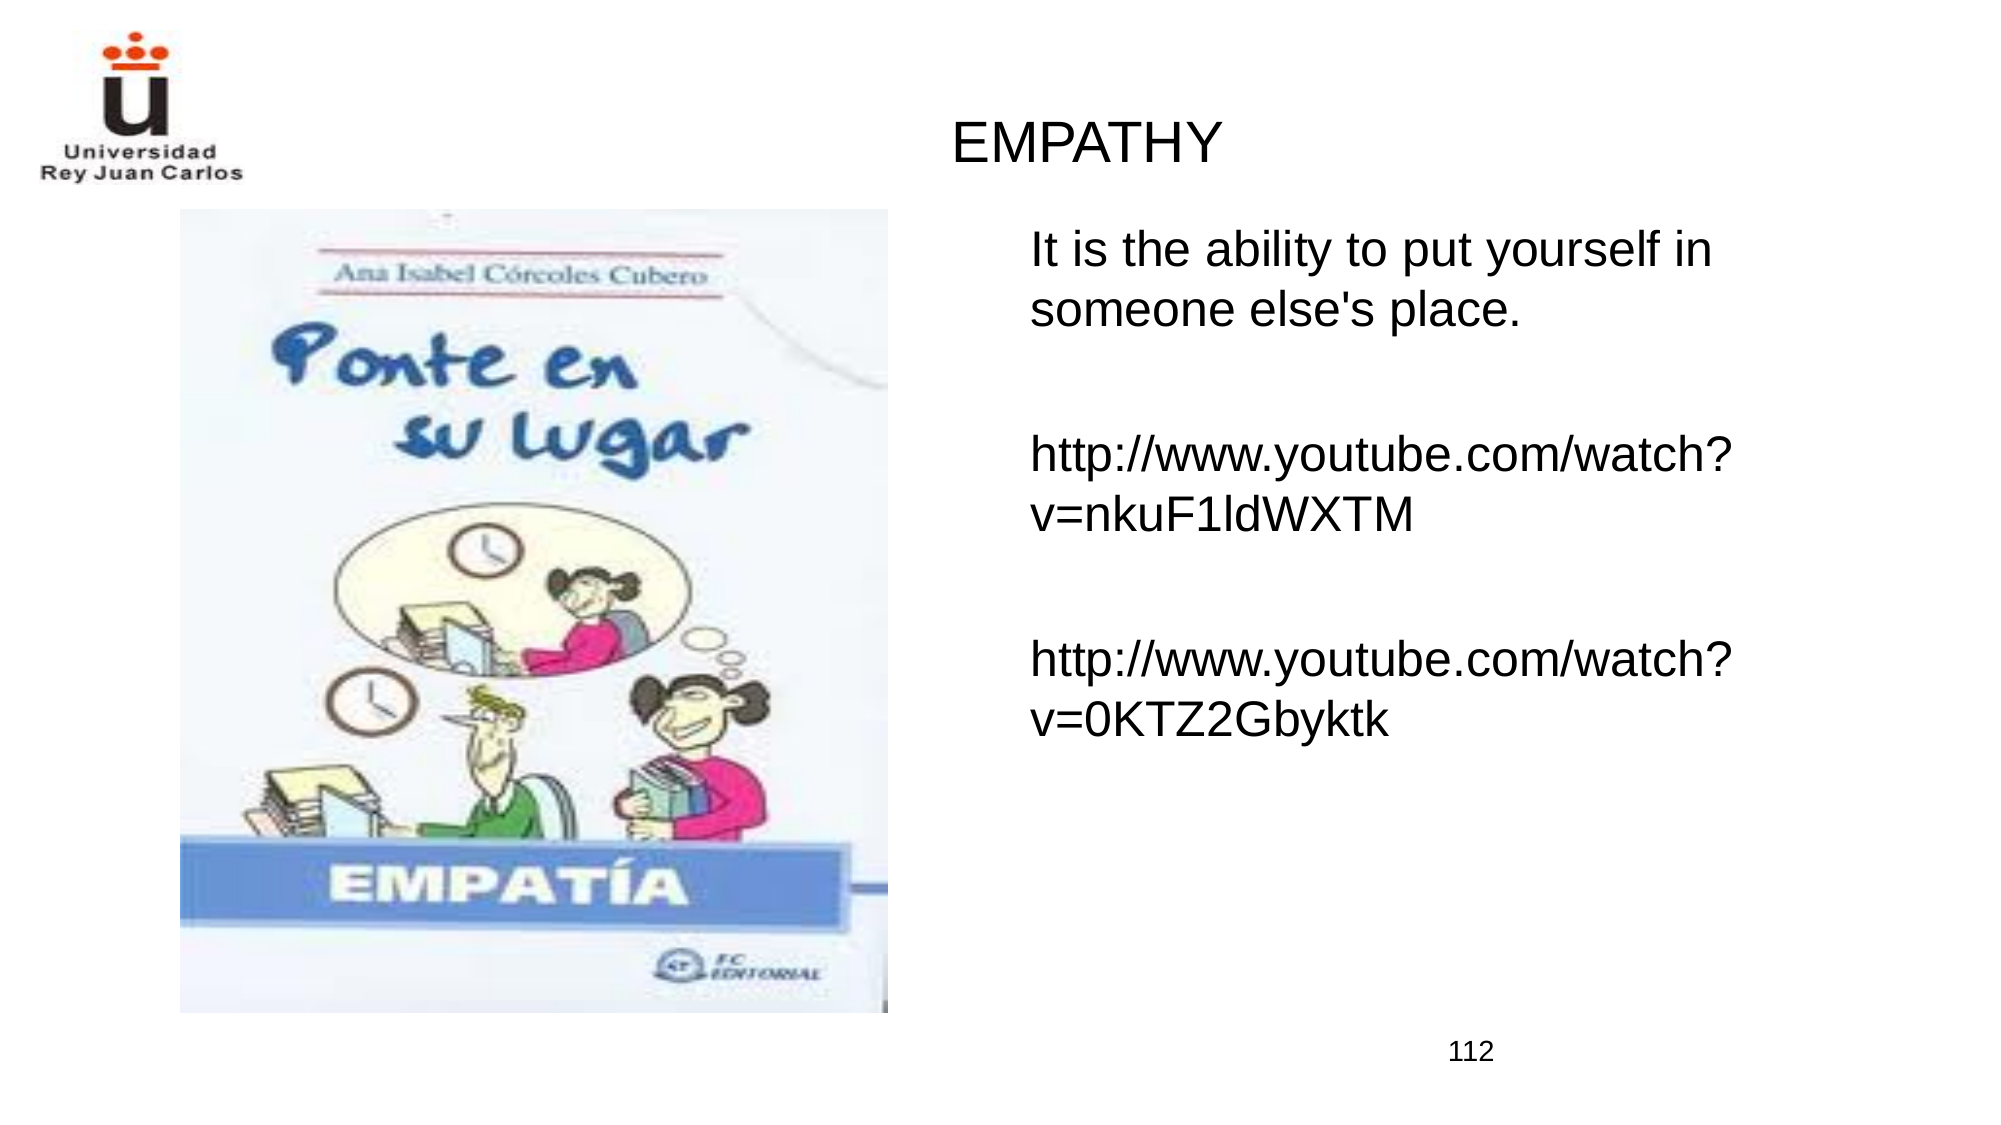

EMPATHY
It is the ability to put yourself in someone else's place.
http://www.youtube.com/watch?v=nkuF1ldWXTM
http://www.youtube.com/watch?v=0KTZ2Gbyktk